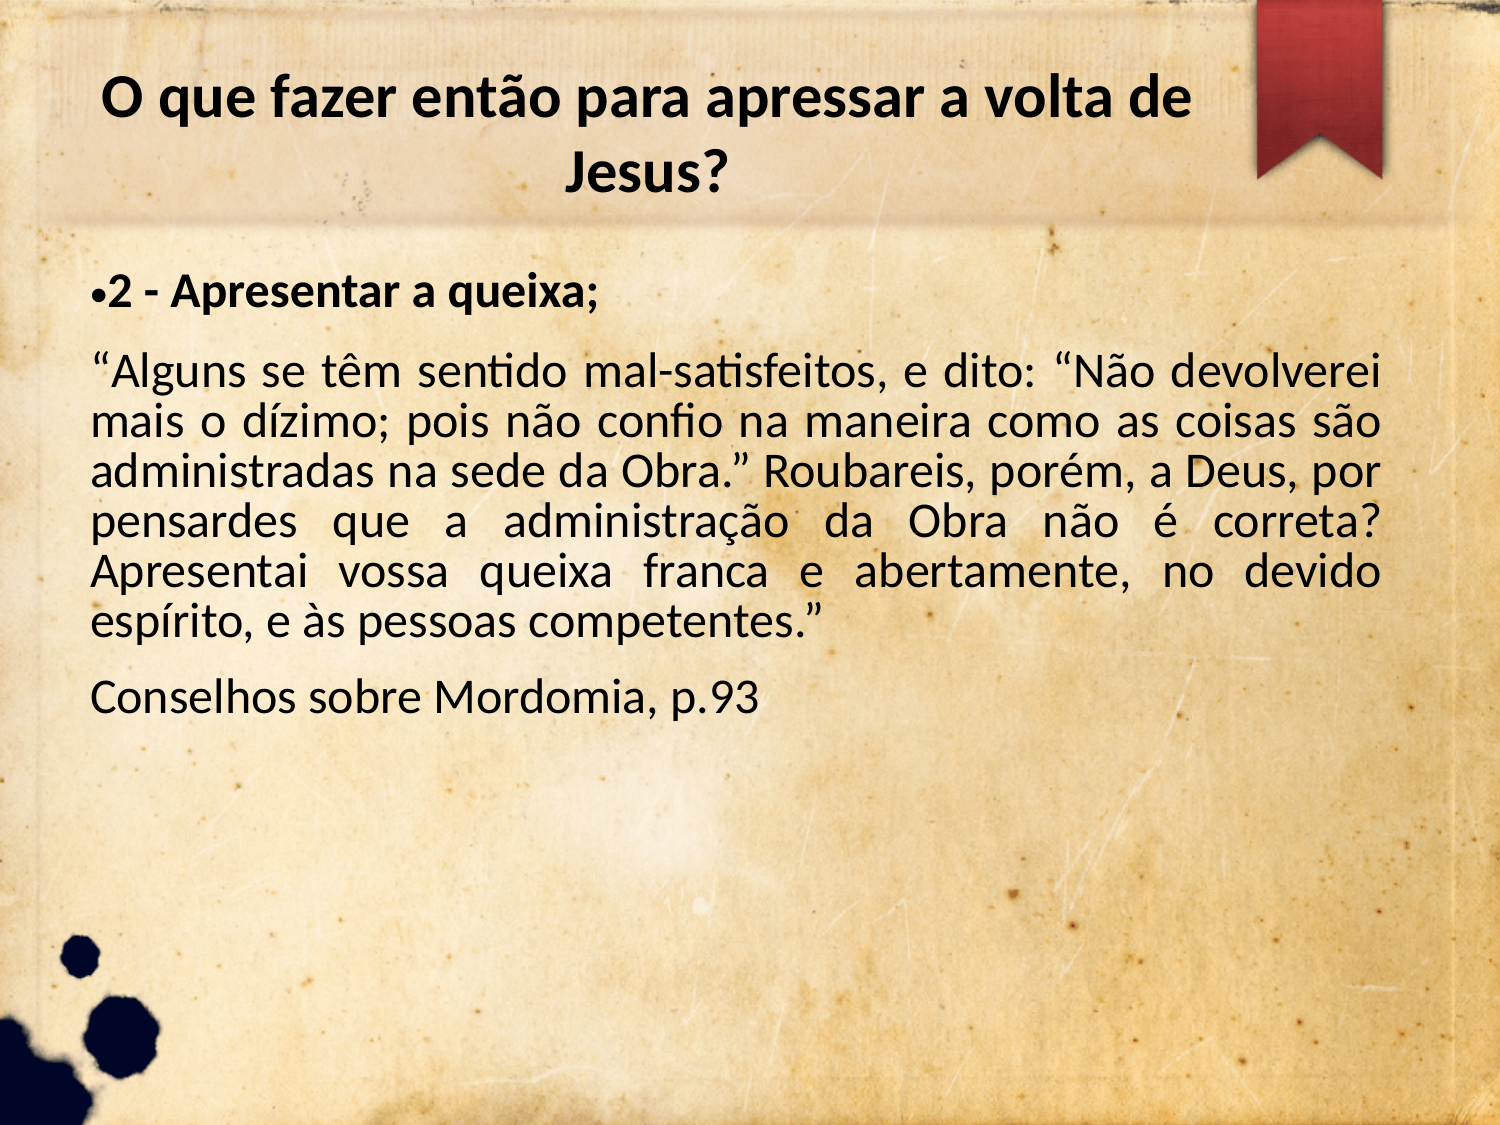

# O que fazer então para apressar a volta de Jesus?
2 - Apresentar a queixa;
“Alguns se têm sentido mal-satisfeitos, e dito: “Não devolverei mais o dízimo; pois não confio na maneira como as coisas são administradas na sede da Obra.” Roubareis, porém, a Deus, por pensardes que a administração da Obra não é correta? Apresentai vossa queixa franca e abertamente, no devido espírito, e às pessoas competentes.”
Conselhos sobre Mordomia, p.93